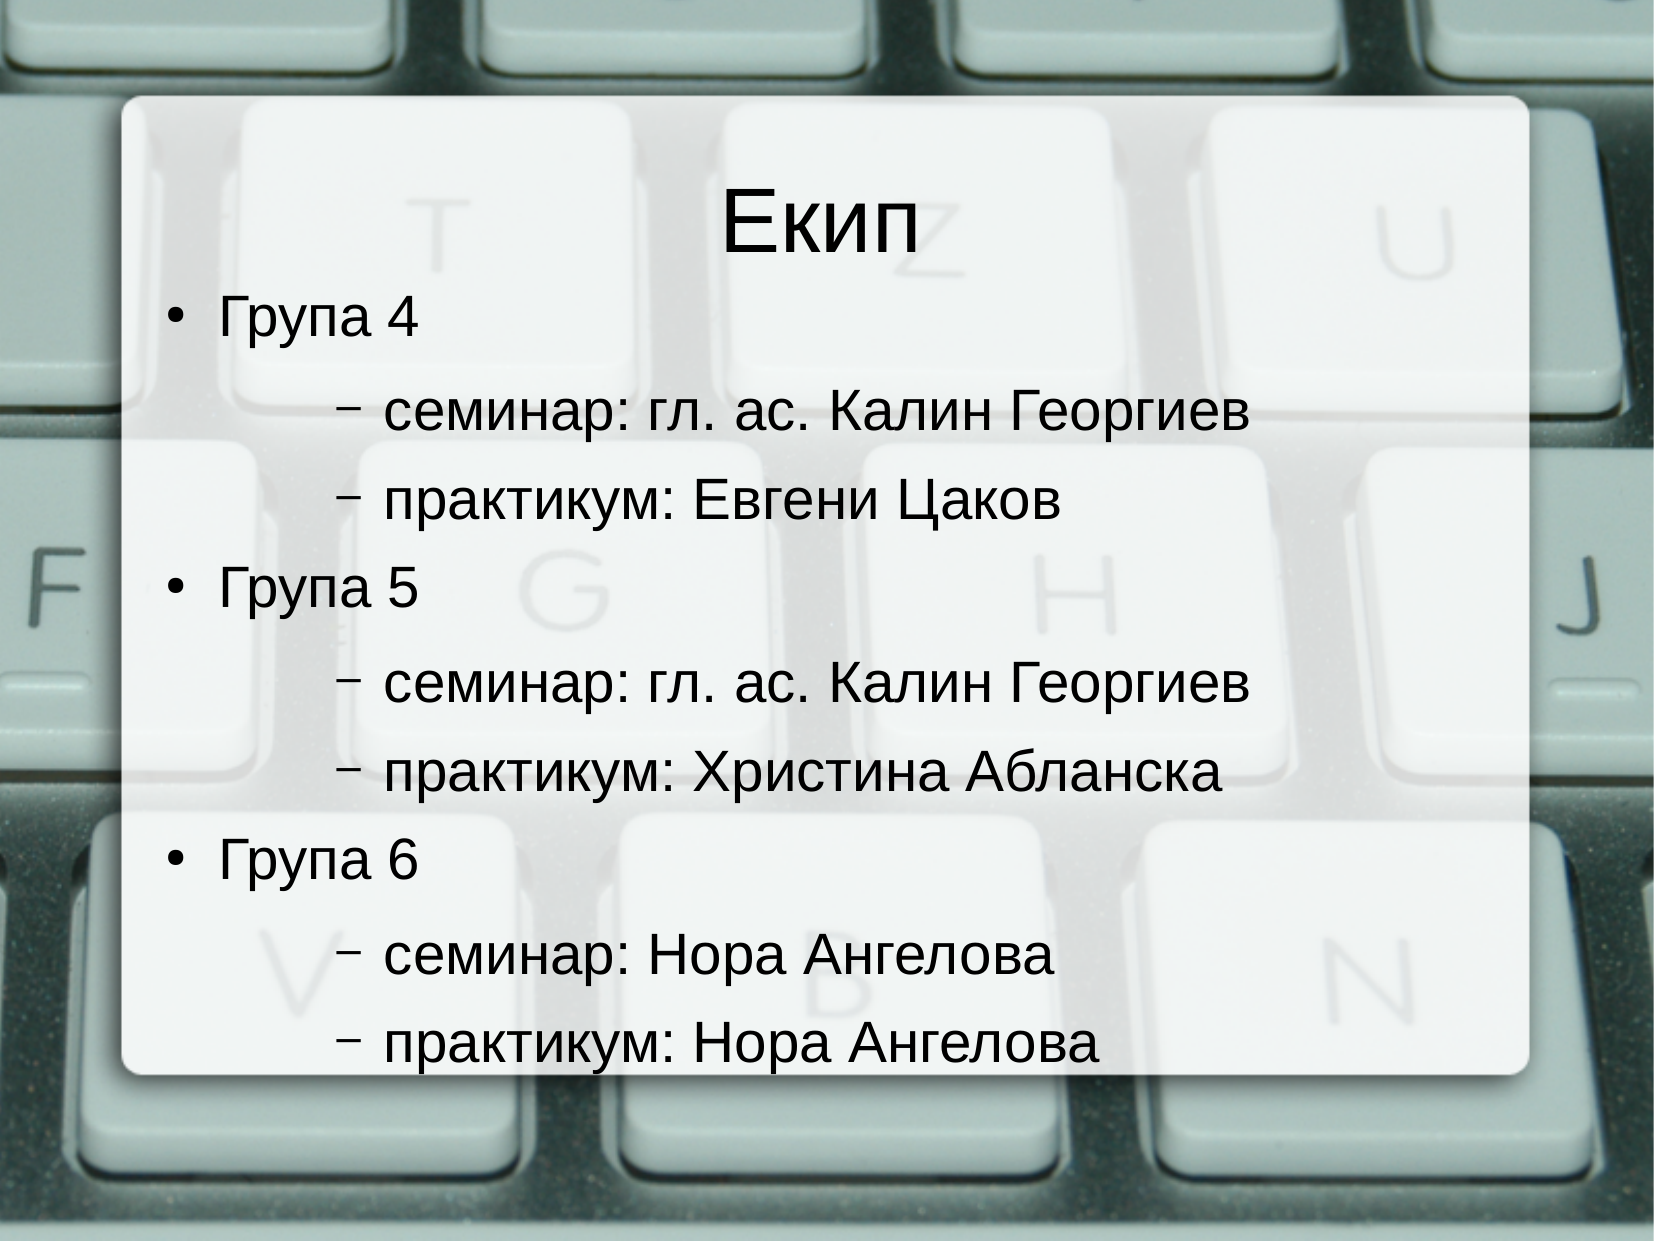

# Екип
Група 4
семинар: гл. ас. Калин Георгиев
практикум: Евгени Цаков
Група 5
семинар: гл. ас. Калин Георгиев
практикум: Христина Абланска
Група 6
семинар: Нора Ангелова
практикум: Нора Ангелова